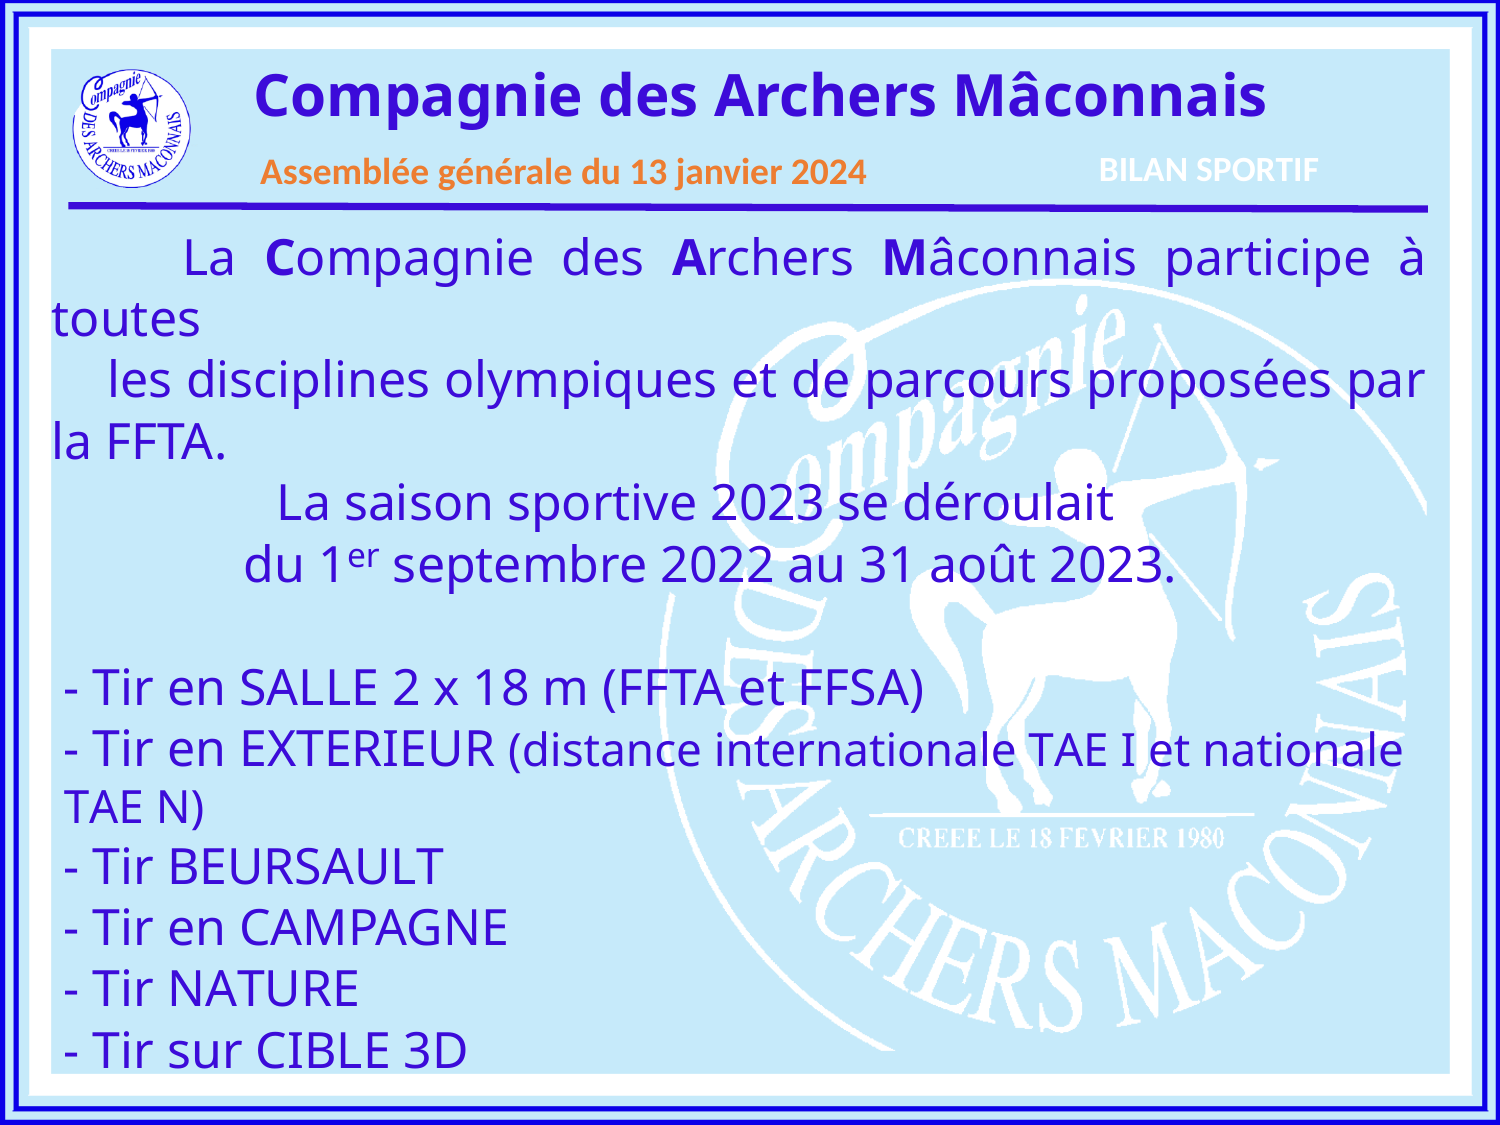

# Compagnie des Archers Mâconnais
 Assemblée générale du 13 janvier 2024
 BILAN SPORTIF
 	 La Compagnie des Archers Mâconnais participe à toutes
 les disciplines olympiques et de parcours proposées par la FFTA.
 		La saison sportive 2023 se déroulait
	 du 1er septembre 2022 au 31 août 2023.
- Tir en SALLE 2 x 18 m (FFTA et FFSA)
- Tir en EXTERIEUR (distance internationale TAE I et nationale TAE N)
- Tir BEURSAULT
- Tir en CAMPAGNE
- Tir NATURE
- Tir sur CIBLE 3D
 	Toutes disciplines confondues, plus de 55 Archers
de la Compagnie ont participé à plus de 420 compétitions officielles 		et totalisés environ 230 podiums.